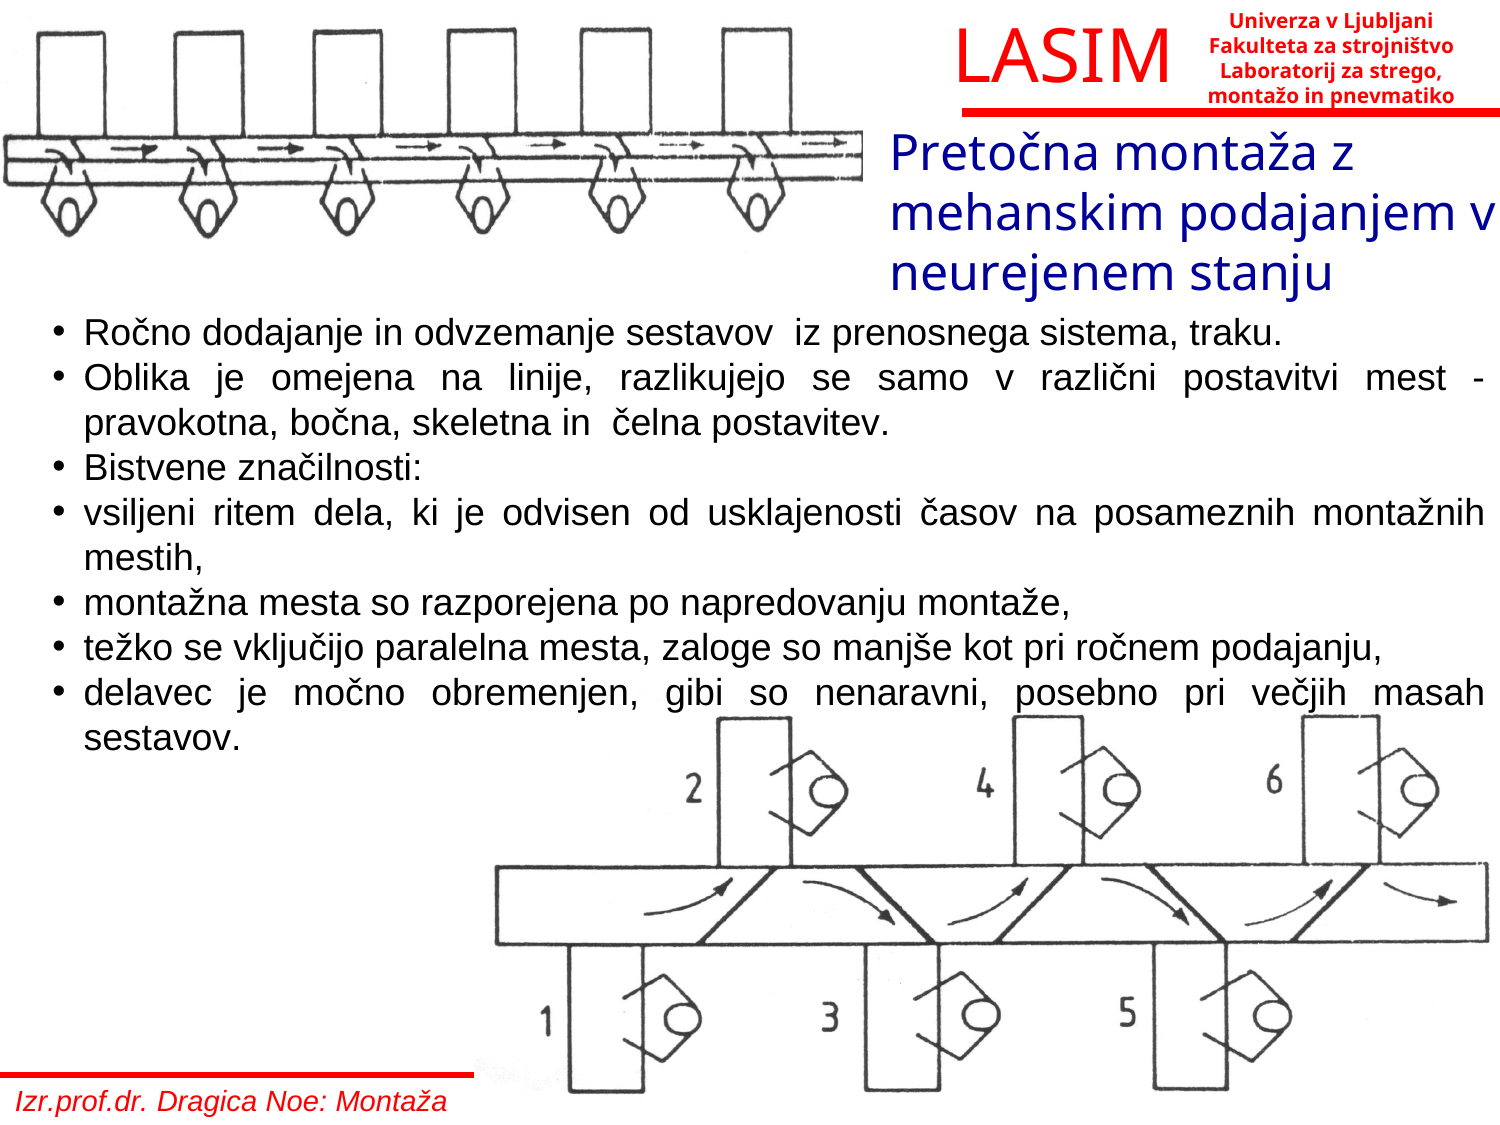

Pretočna montaža z mehanskim podajanjem v neurejenem stanju
Ročno dodajanje in odvzemanje sestavov iz prenosnega sistema, traku.
Oblika je omejena na linije, razlikujejo se samo v različni postavitvi mest - pravokotna, bočna, skeletna in čelna postavitev.
Bistvene značilnosti:
vsiljeni ritem dela, ki je odvisen od usklajenosti časov na posameznih montažnih mestih,
montažna mesta so razporejena po napredovanju montaže,
težko se vključijo paralelna mesta, zaloge so manjše kot pri ročnem podajanju,
delavec je močno obremenjen, gibi so nenaravni, posebno pri večjih masah sestavov.